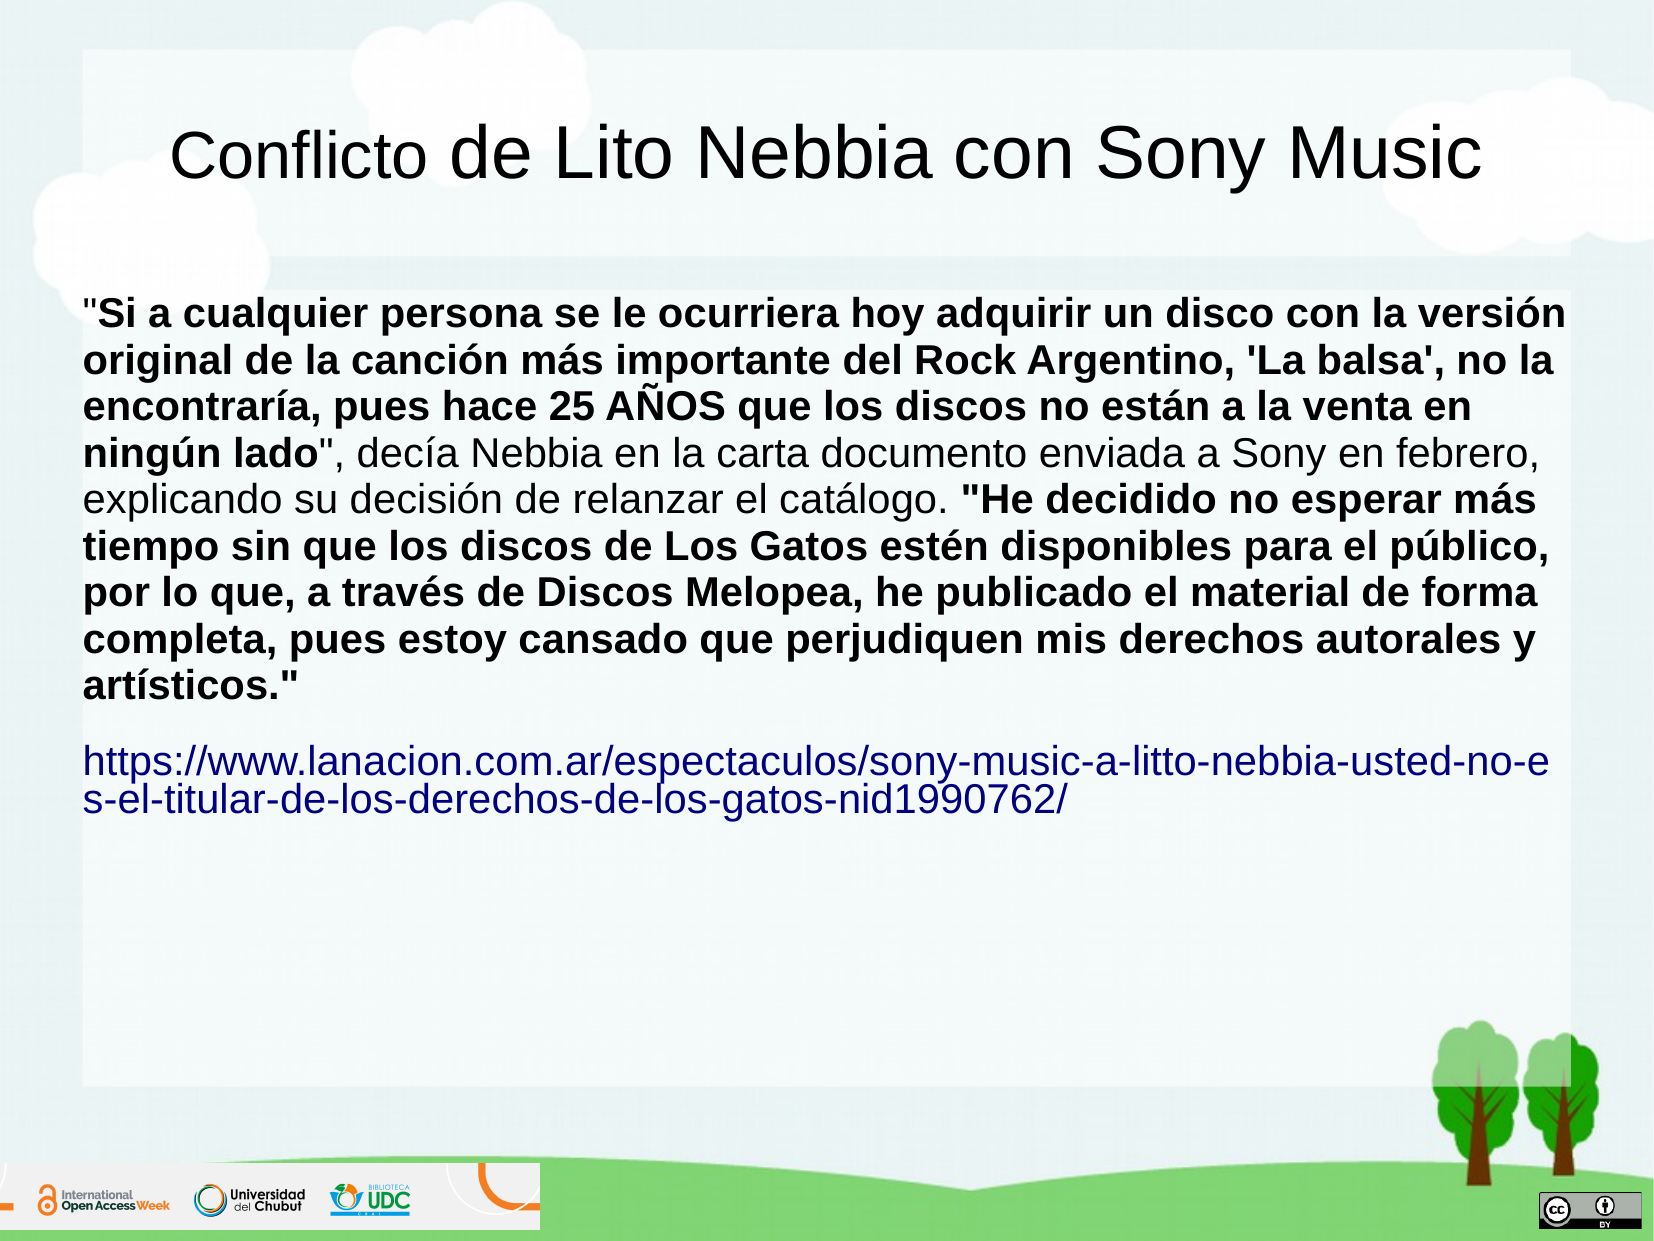

# Conflicto de Lito Nebbia con Sony Music
"Si a cualquier persona se le ocurriera hoy adquirir un disco con la versión original de la canción más importante del Rock Argentino, 'La balsa', no la encontraría, pues hace 25 AÑOS que los discos no están a la venta en ningún lado", decía Nebbia en la carta documento enviada a Sony en febrero, explicando su decisión de relanzar el catálogo. "He decidido no esperar más tiempo sin que los discos de Los Gatos estén disponibles para el público, por lo que, a través de Discos Melopea, he publicado el material de forma completa, pues estoy cansado que perjudiquen mis derechos autorales y artísticos."
https://www.lanacion.com.ar/espectaculos/sony-music-a-litto-nebbia-usted-no-es-el-titular-de-los-derechos-de-los-gatos-nid1990762/
11